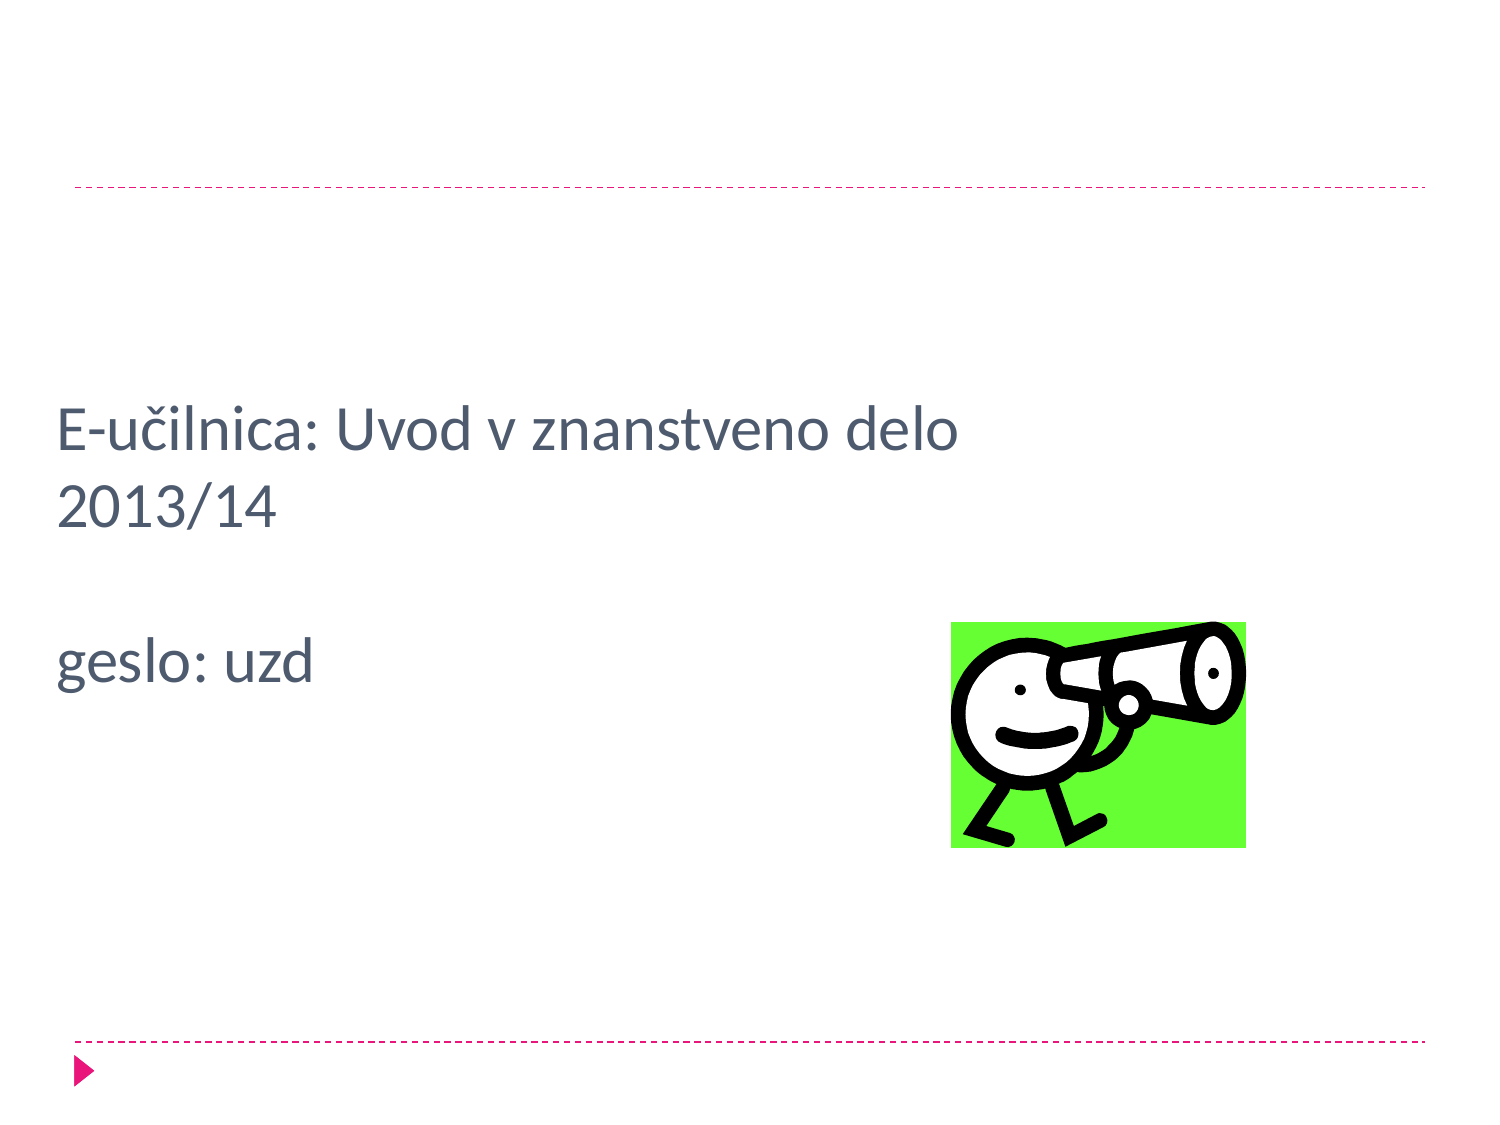

# E-učilnica: Uvod v znanstveno delo 2013/14 geslo: uzd